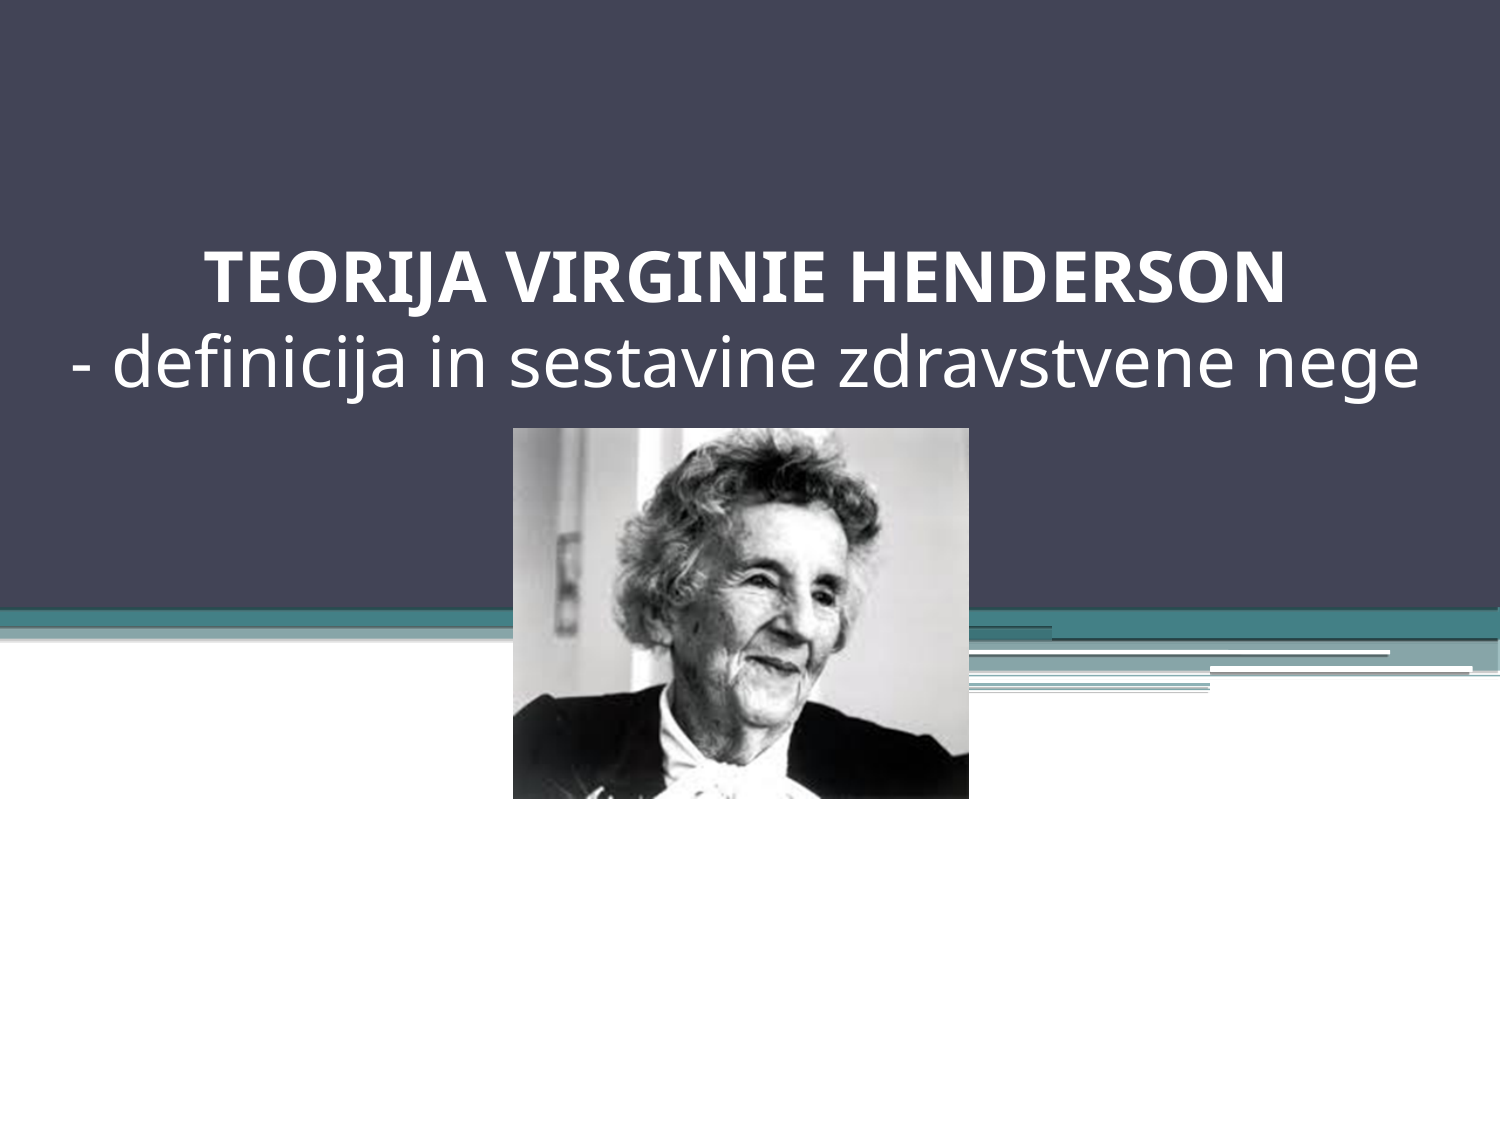

# TEORIJA VIRGINIE HENDERSON - definicija in sestavine zdravstvene nege